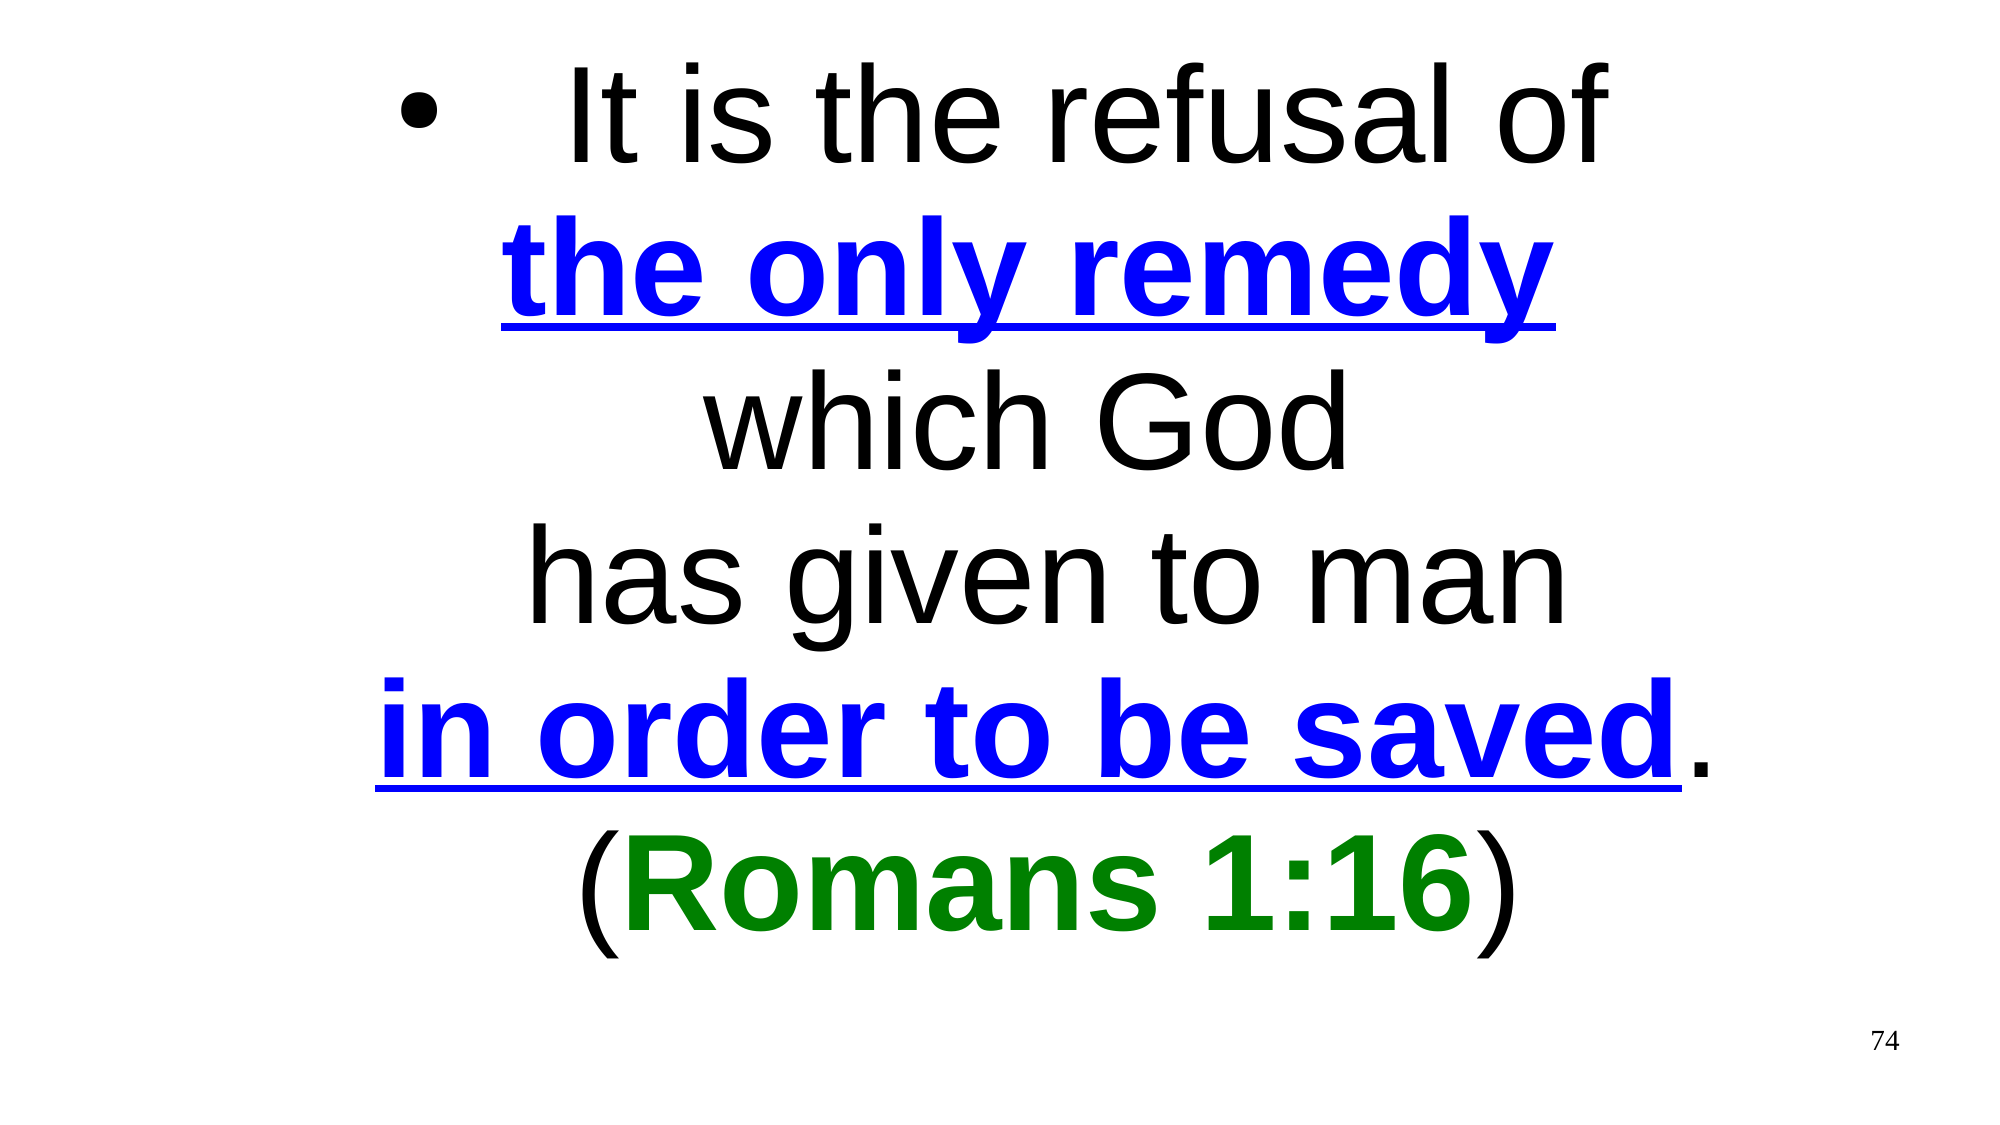

# It is the refusal of the only remedy which God has given to man in order to be saved. (Romans 1:16)
74